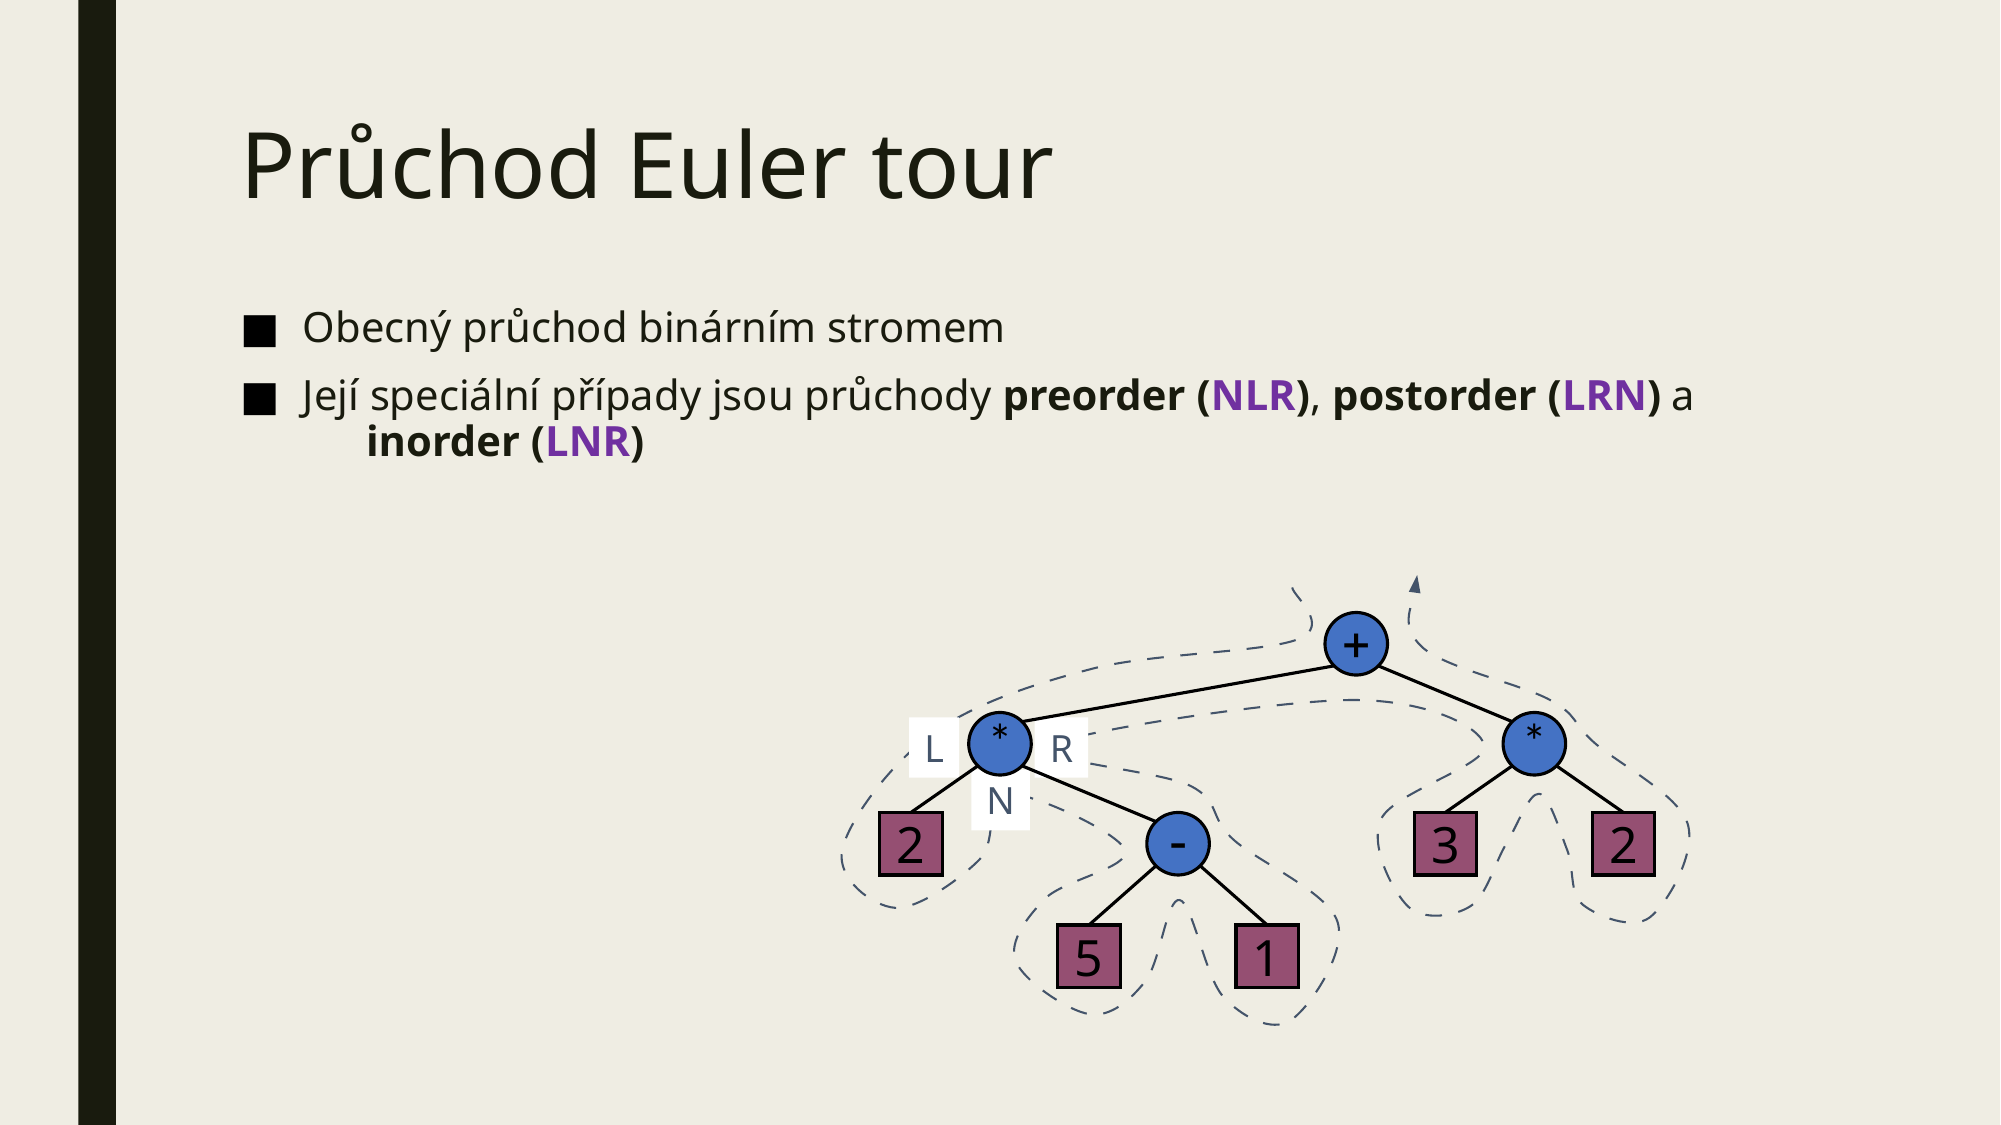

# Průchod Euler tour
Obecný průchod binárním stromem
Její speciální případy jsou průchody preorder (NLR), postorder (LRN) a inorder (LNR)
+
*
*
L
R
N
2
-
3
2
5
1